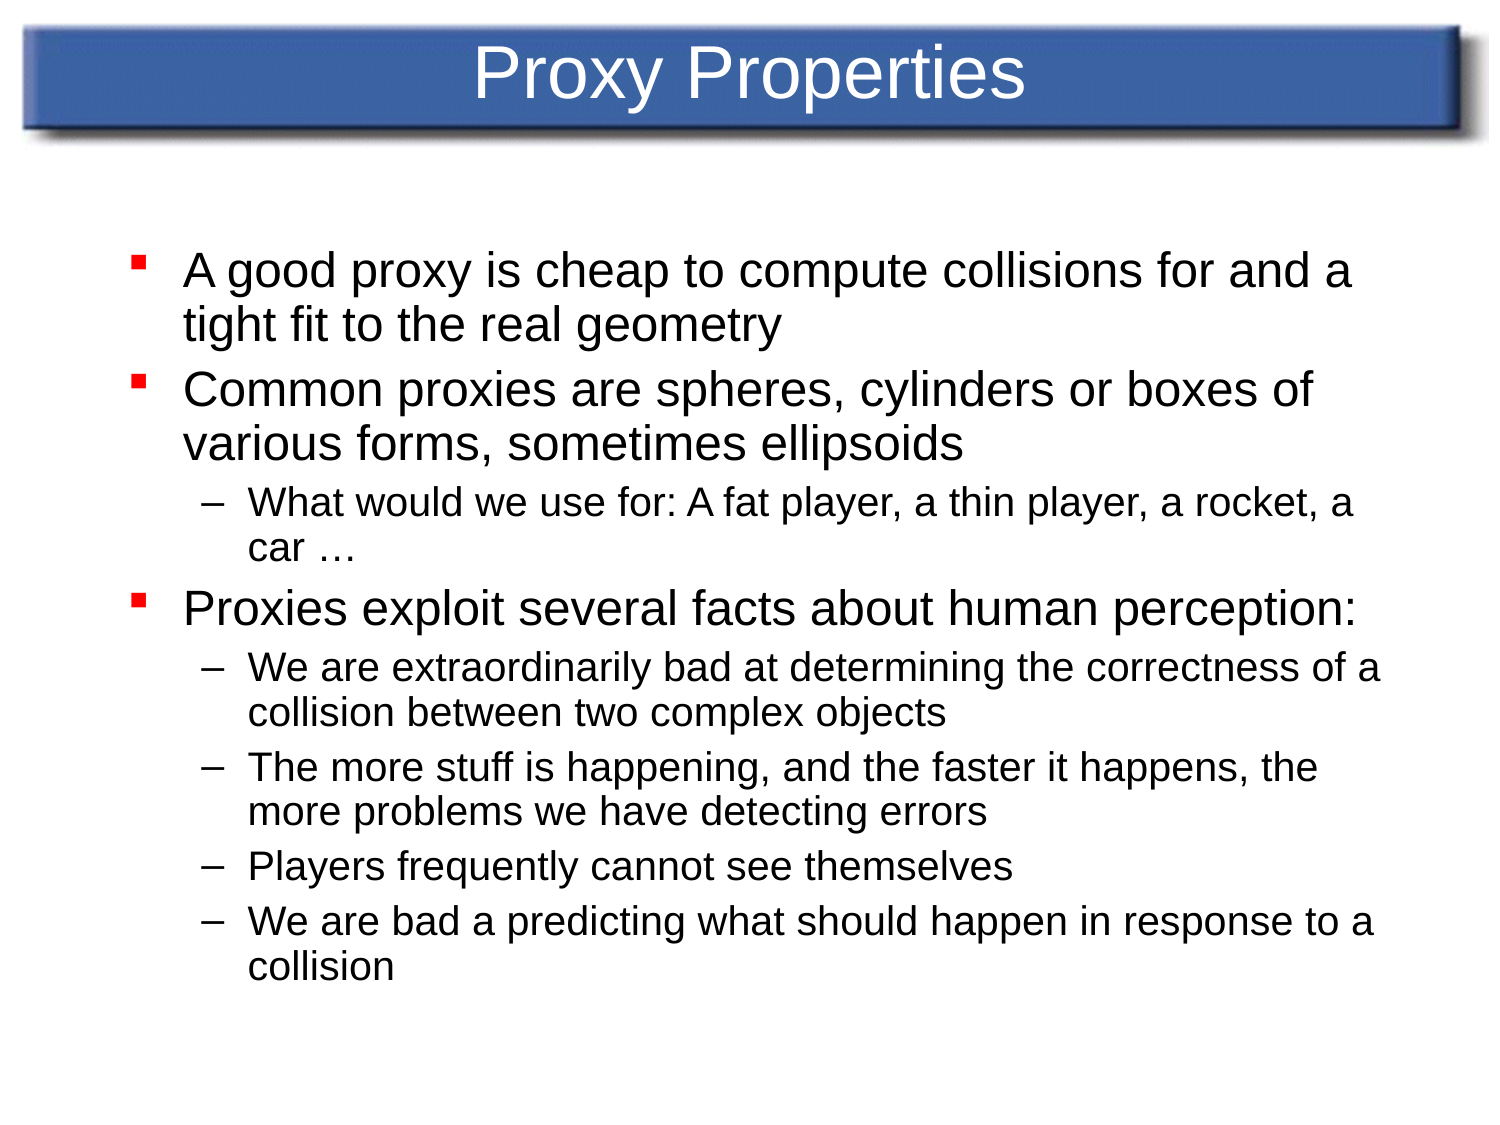

# Proxy Properties
A good proxy is cheap to compute collisions for and a tight fit to the real geometry
Common proxies are spheres, cylinders or boxes of various forms, sometimes ellipsoids
What would we use for: A fat player, a thin player, a rocket, a car …
Proxies exploit several facts about human perception:
We are extraordinarily bad at determining the correctness of a collision between two complex objects
The more stuff is happening, and the faster it happens, the more problems we have detecting errors
Players frequently cannot see themselves
We are bad a predicting what should happen in response to a collision